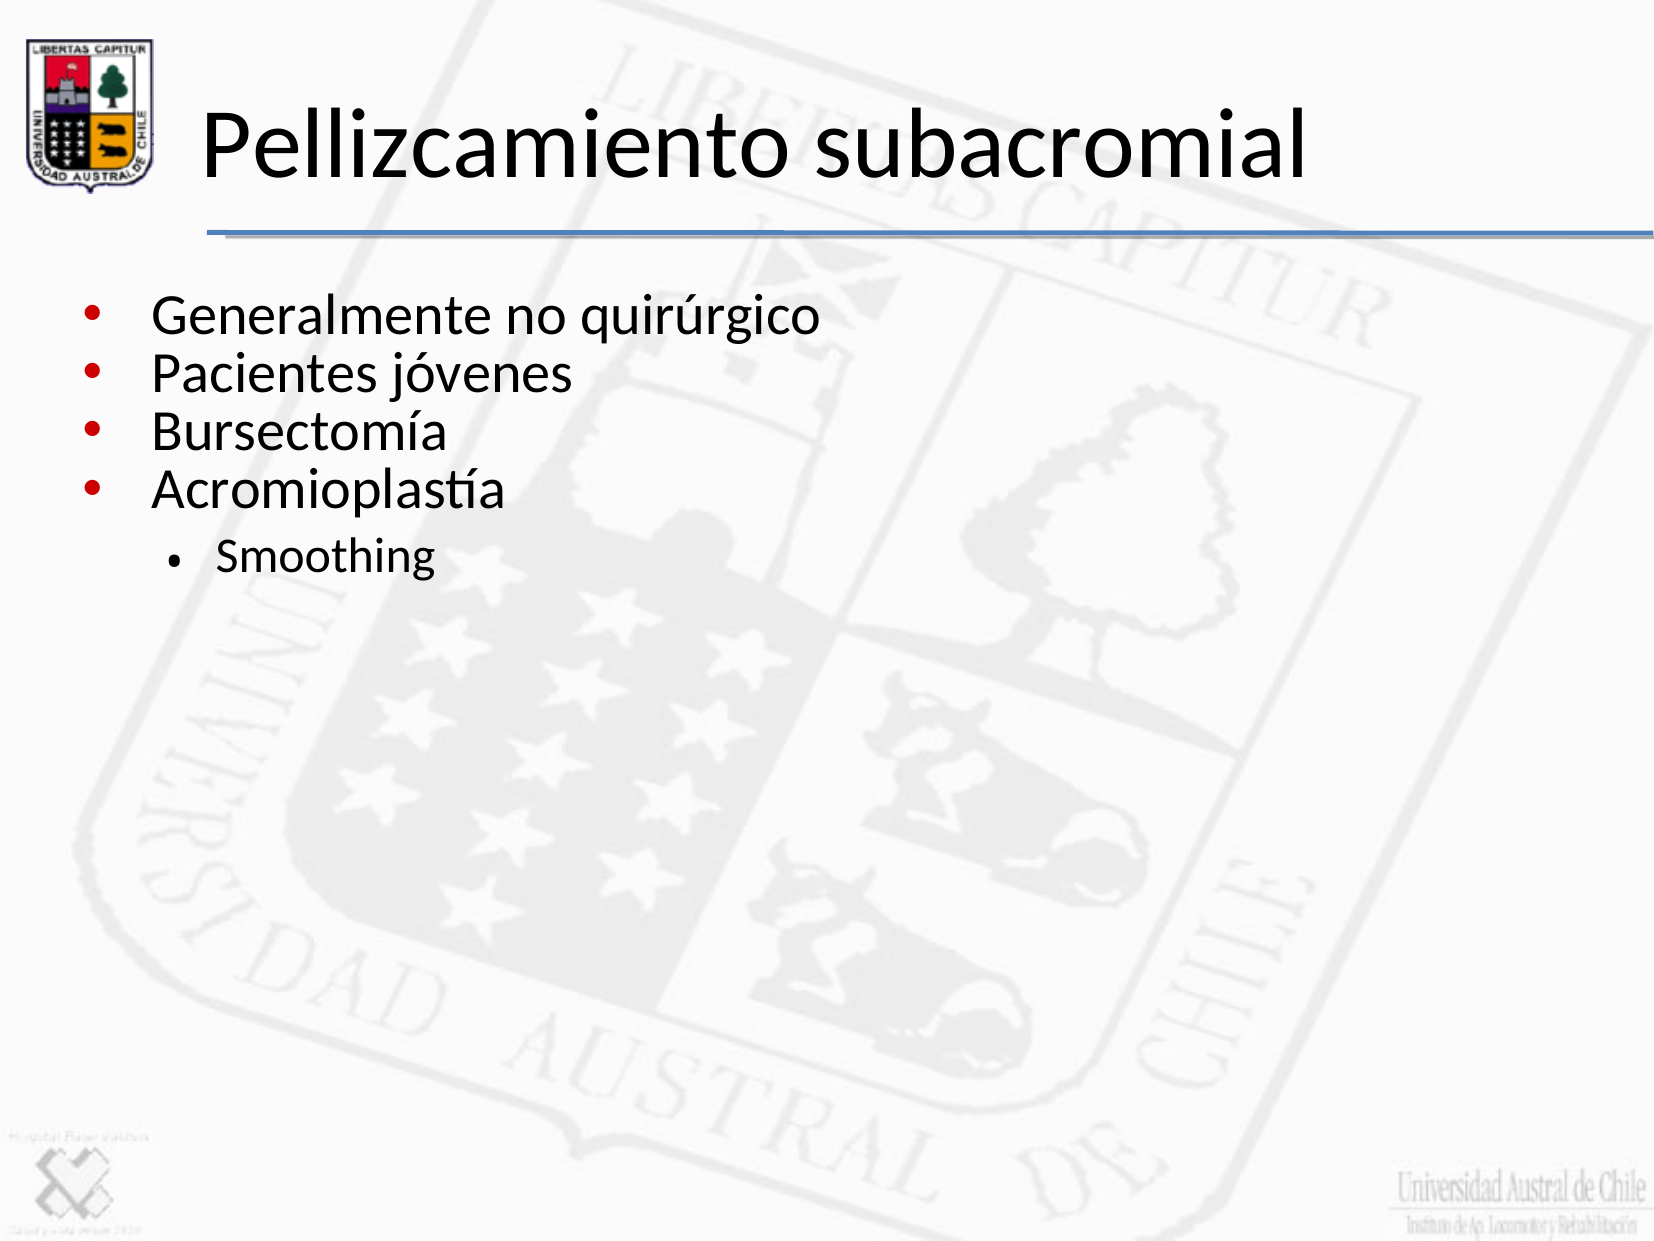

# Pellizcamiento subacromial
Generalmente no quirúrgico
Pacientes jóvenes
Bursectomía
Acromioplastía
Smoothing